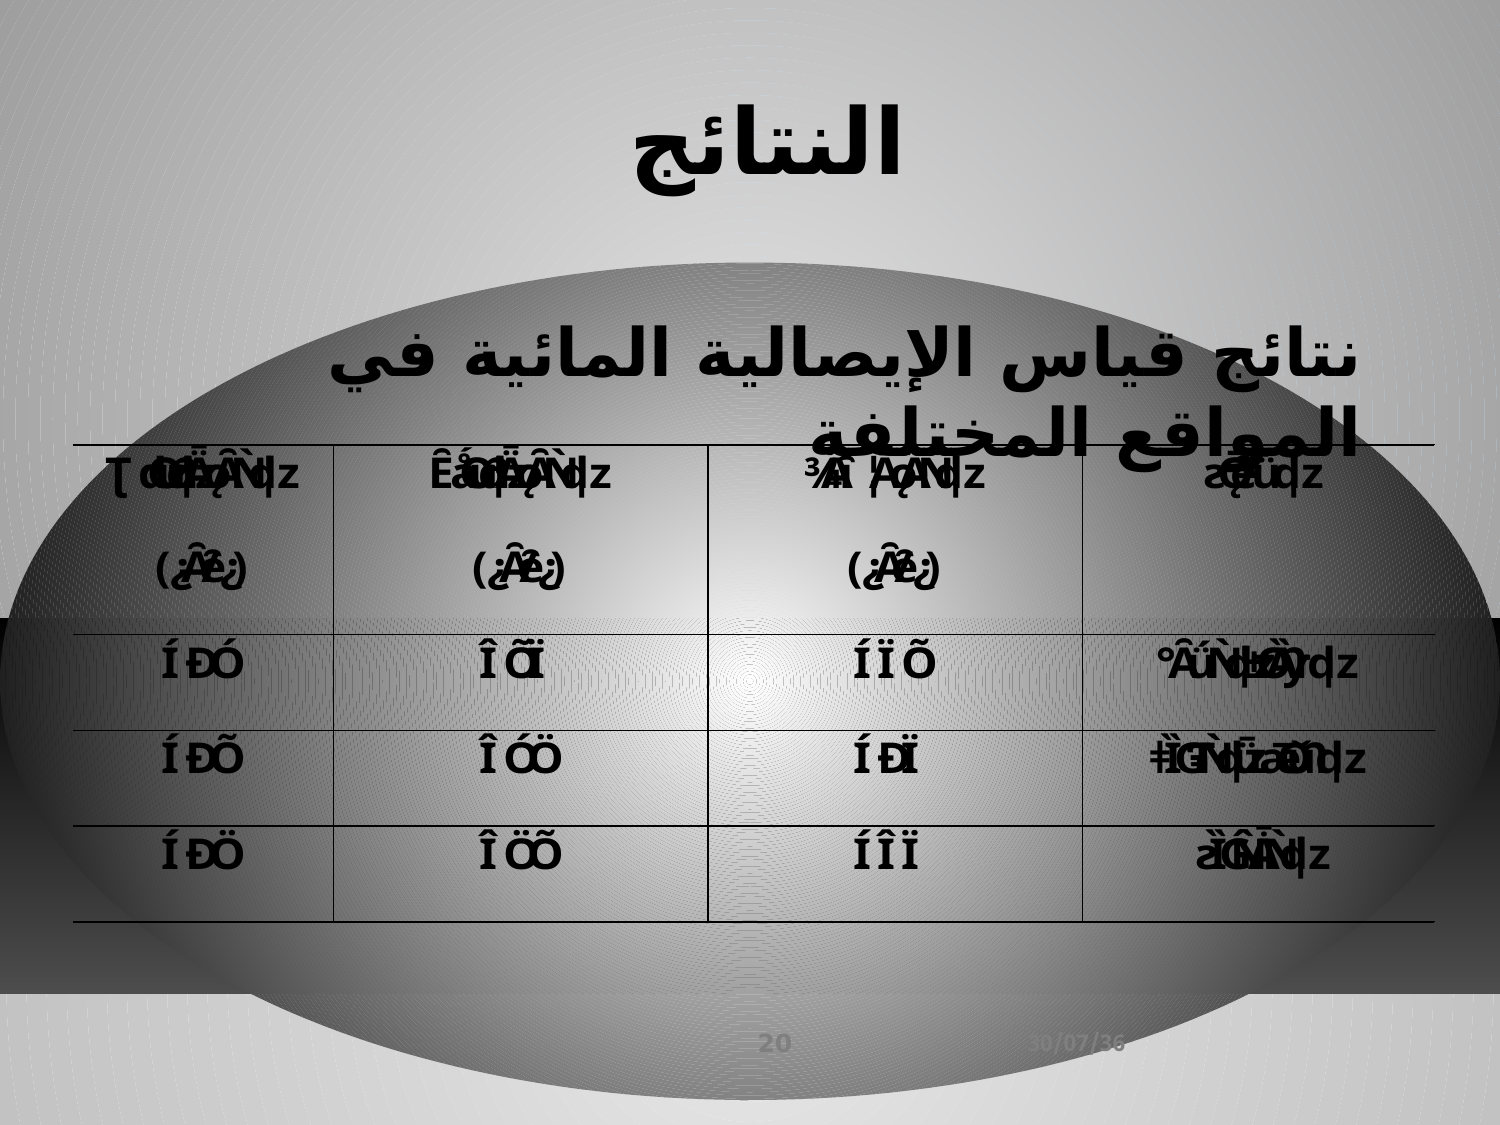

النتائج
نتائج قياس الإيصالية المائية في المواقع المختلفة
30/07/36